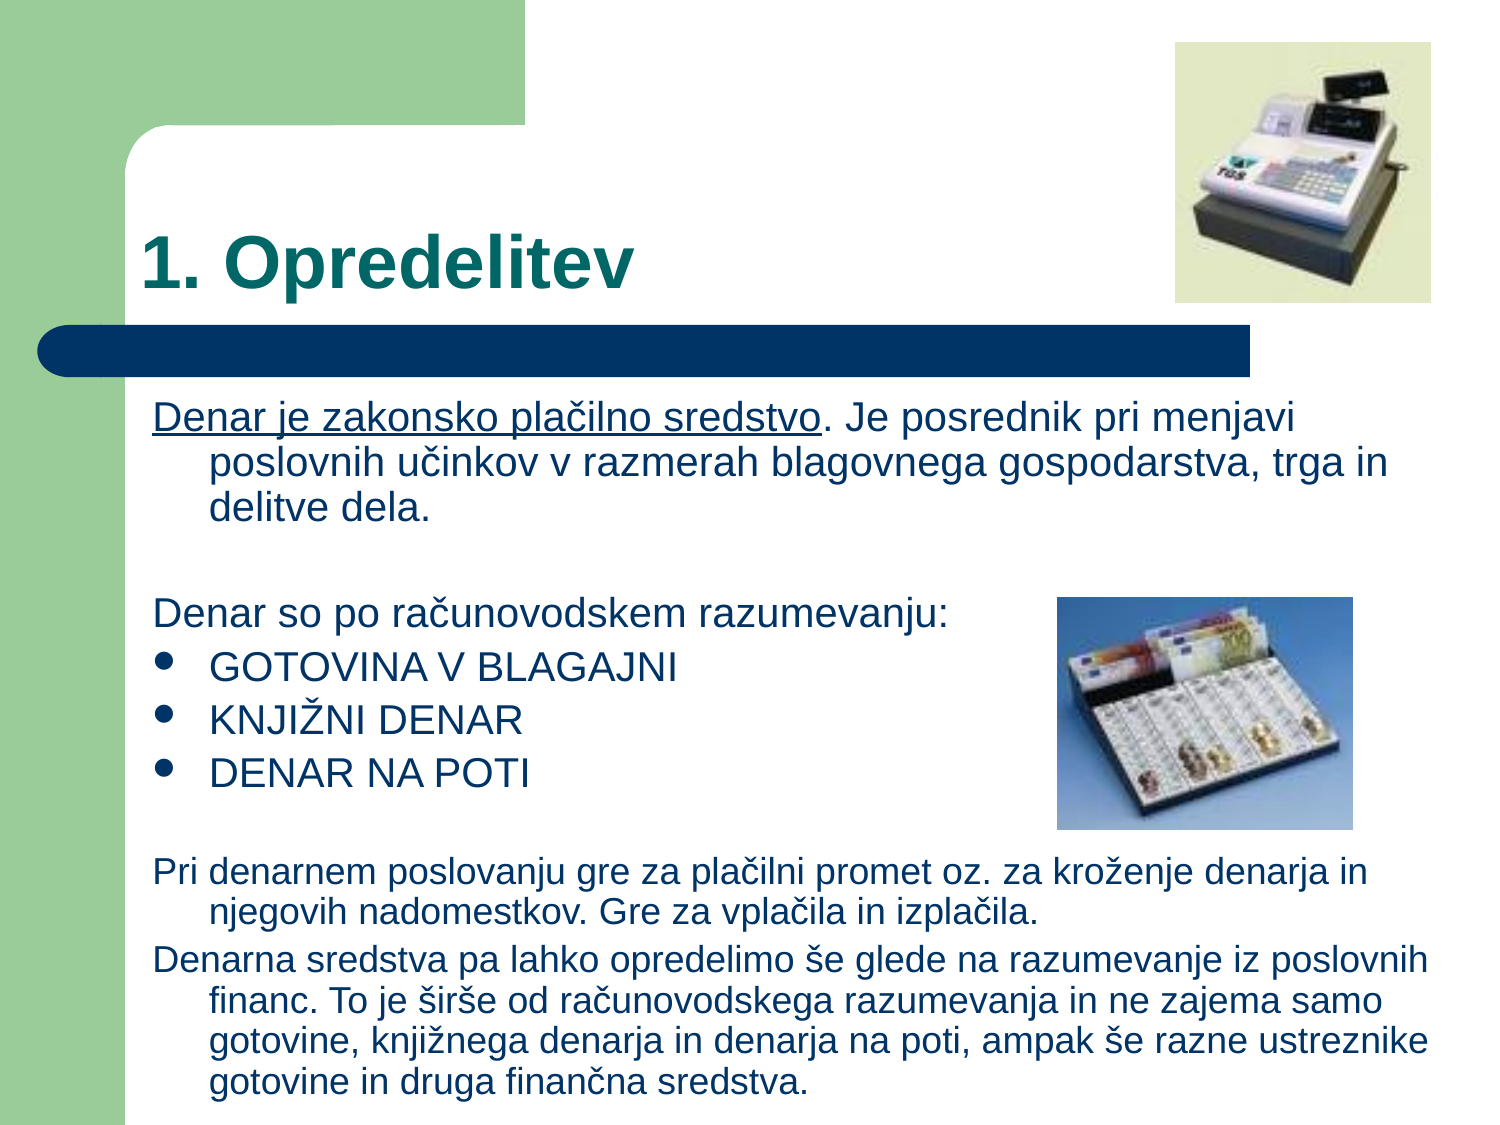

# 1. Opredelitev
Denar je zakonsko plačilno sredstvo. Je posrednik pri menjavi poslovnih učinkov v razmerah blagovnega gospodarstva, trga in delitve dela.
Denar so po računovodskem razumevanju:
GOTOVINA V BLAGAJNI
KNJIŽNI DENAR
DENAR NA POTI
Pri denarnem poslovanju gre za plačilni promet oz. za kroženje denarja in njegovih nadomestkov. Gre za vplačila in izplačila.
Denarna sredstva pa lahko opredelimo še glede na razumevanje iz poslovnih financ. To je širše od računovodskega razumevanja in ne zajema samo gotovine, knjižnega denarja in denarja na poti, ampak še razne ustreznike gotovine in druga finančna sredstva.